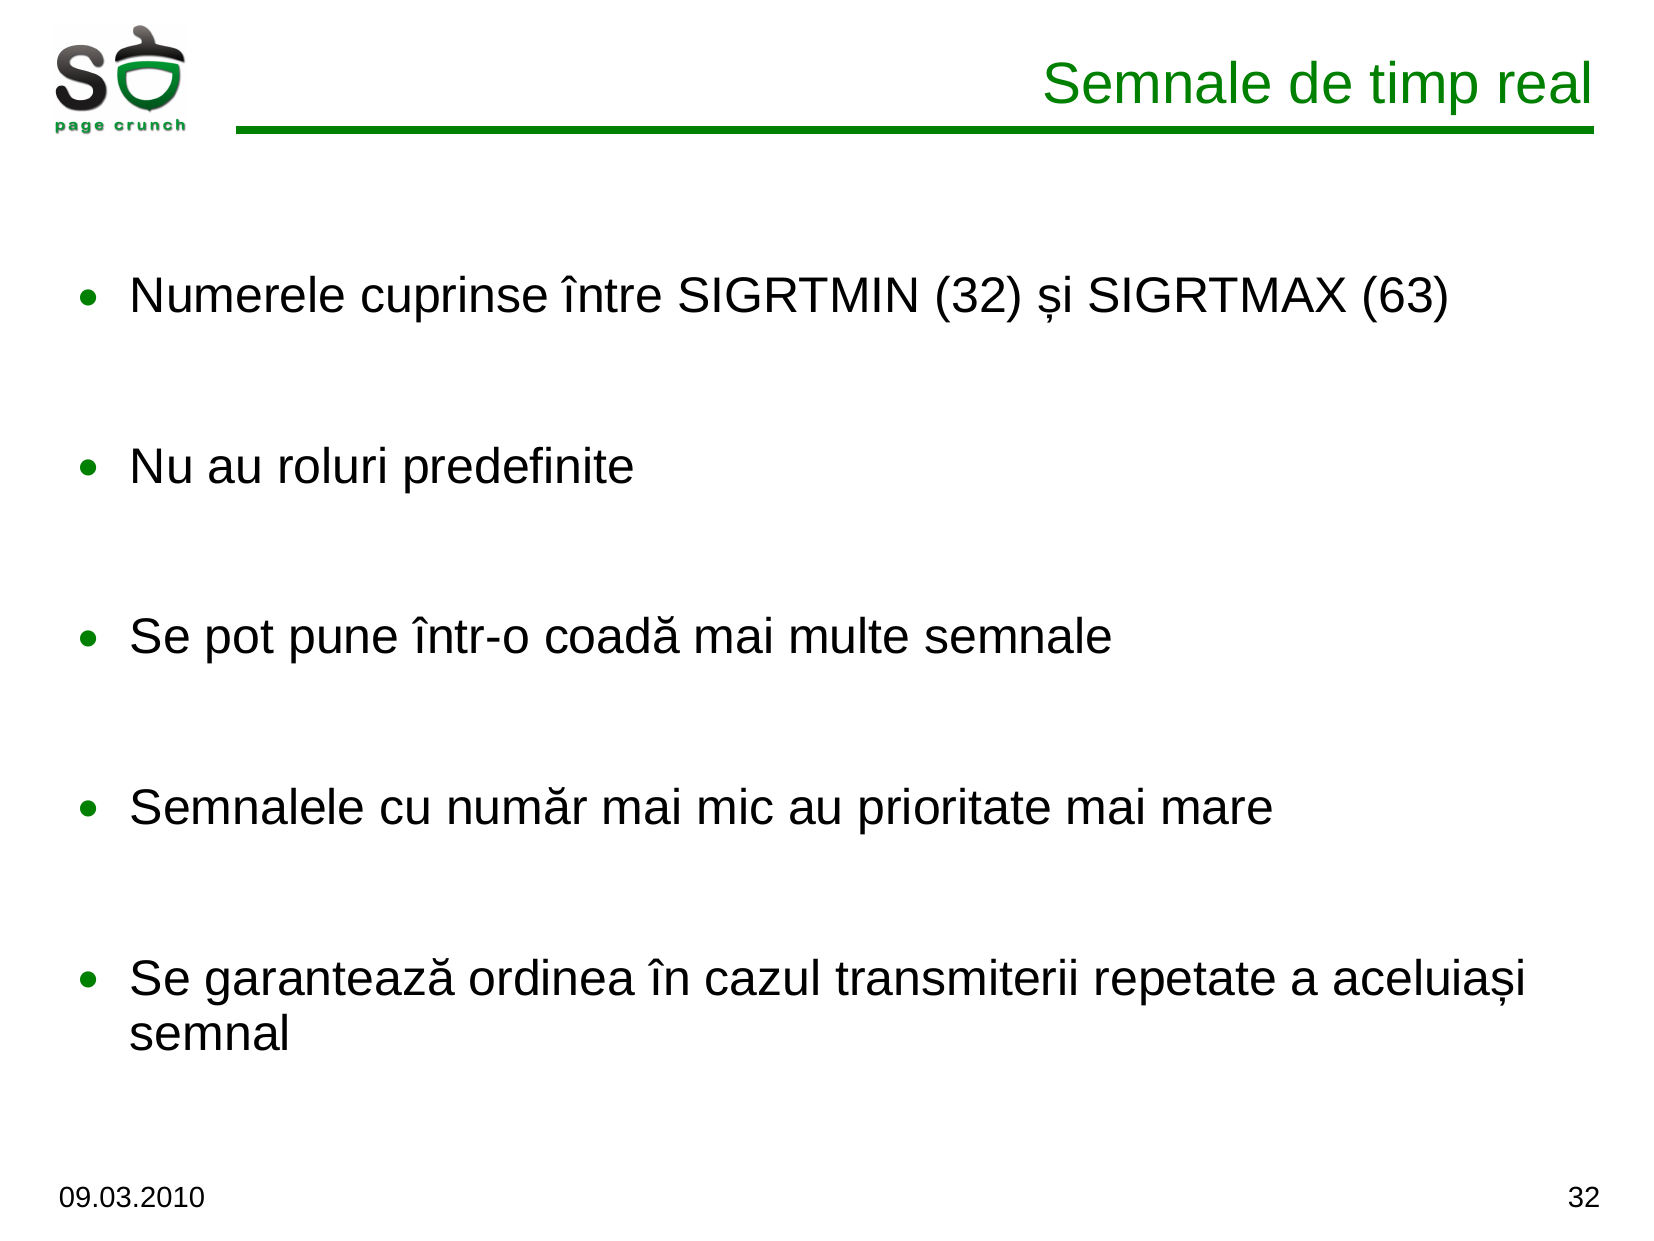

# Semnale de timp real
Numerele cuprinse între SIGRTMIN (32) și SIGRTMAX (63)
Nu au roluri predefinite
Se pot pune într-o coadă mai multe semnale
Semnalele cu număr mai mic au prioritate mai mare
Se garantează ordinea în cazul transmiterii repetate a aceluiași semnal
09.03.2010
32